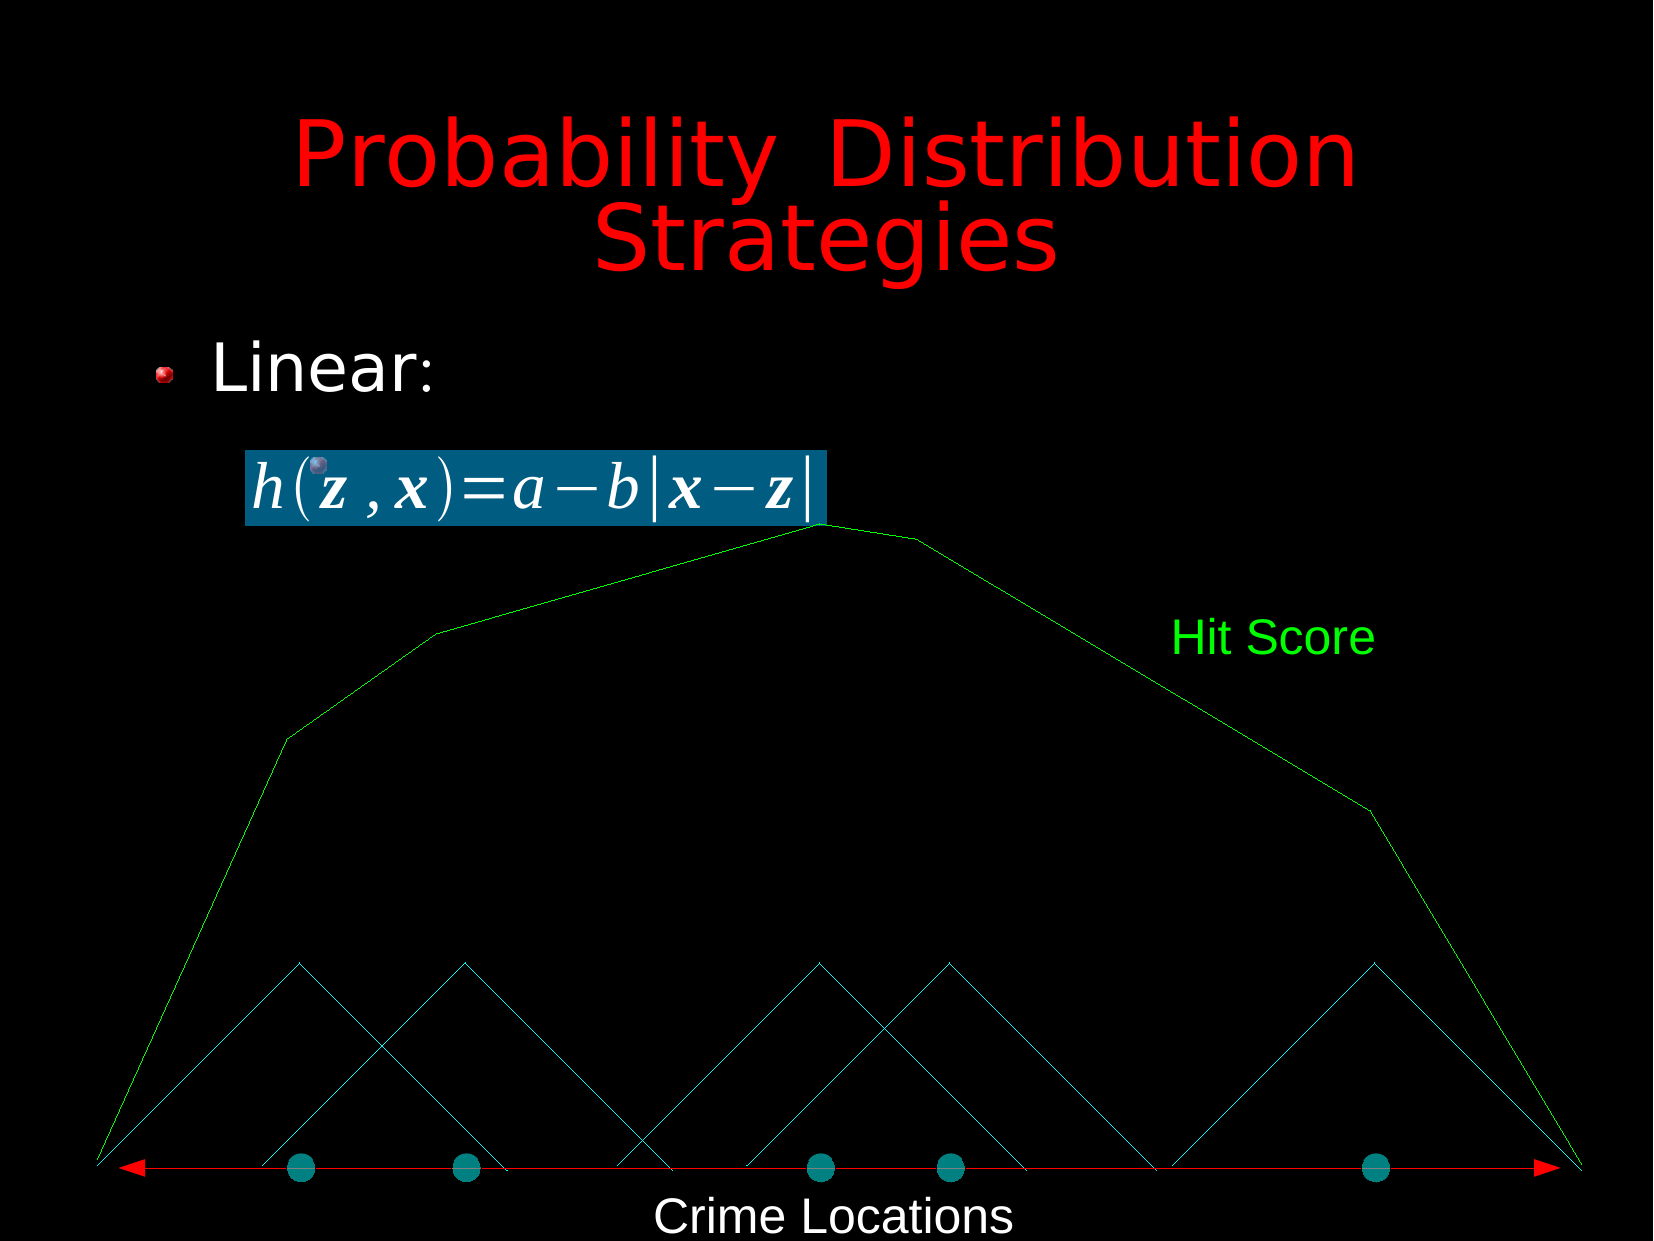

# Probability Distribution Strategies
Linear:
Hit Score
Crime Locations